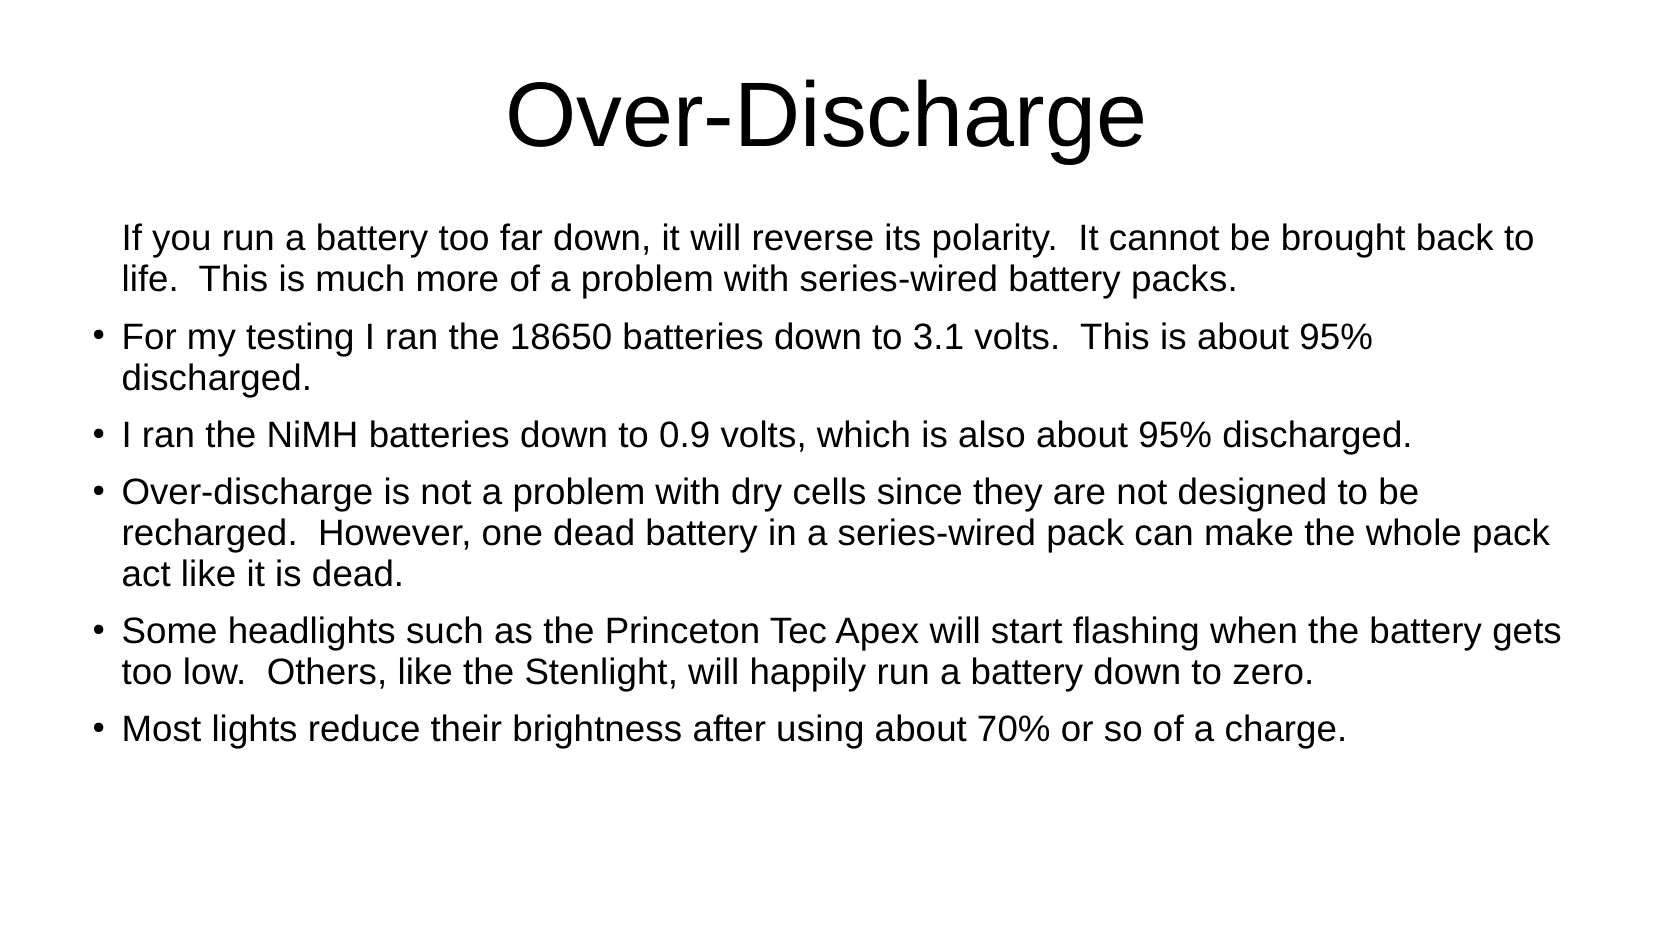

# Over-Discharge
If you run a battery too far down, it will reverse its polarity. It cannot be brought back to life. This is much more of a problem with series-wired battery packs.
For my testing I ran the 18650 batteries down to 3.1 volts. This is about 95% discharged.
I ran the NiMH batteries down to 0.9 volts, which is also about 95% discharged.
Over-discharge is not a problem with dry cells since they are not designed to be recharged. However, one dead battery in a series-wired pack can make the whole pack act like it is dead.
Some headlights such as the Princeton Tec Apex will start flashing when the battery gets too low. Others, like the Stenlight, will happily run a battery down to zero.
Most lights reduce their brightness after using about 70% or so of a charge.